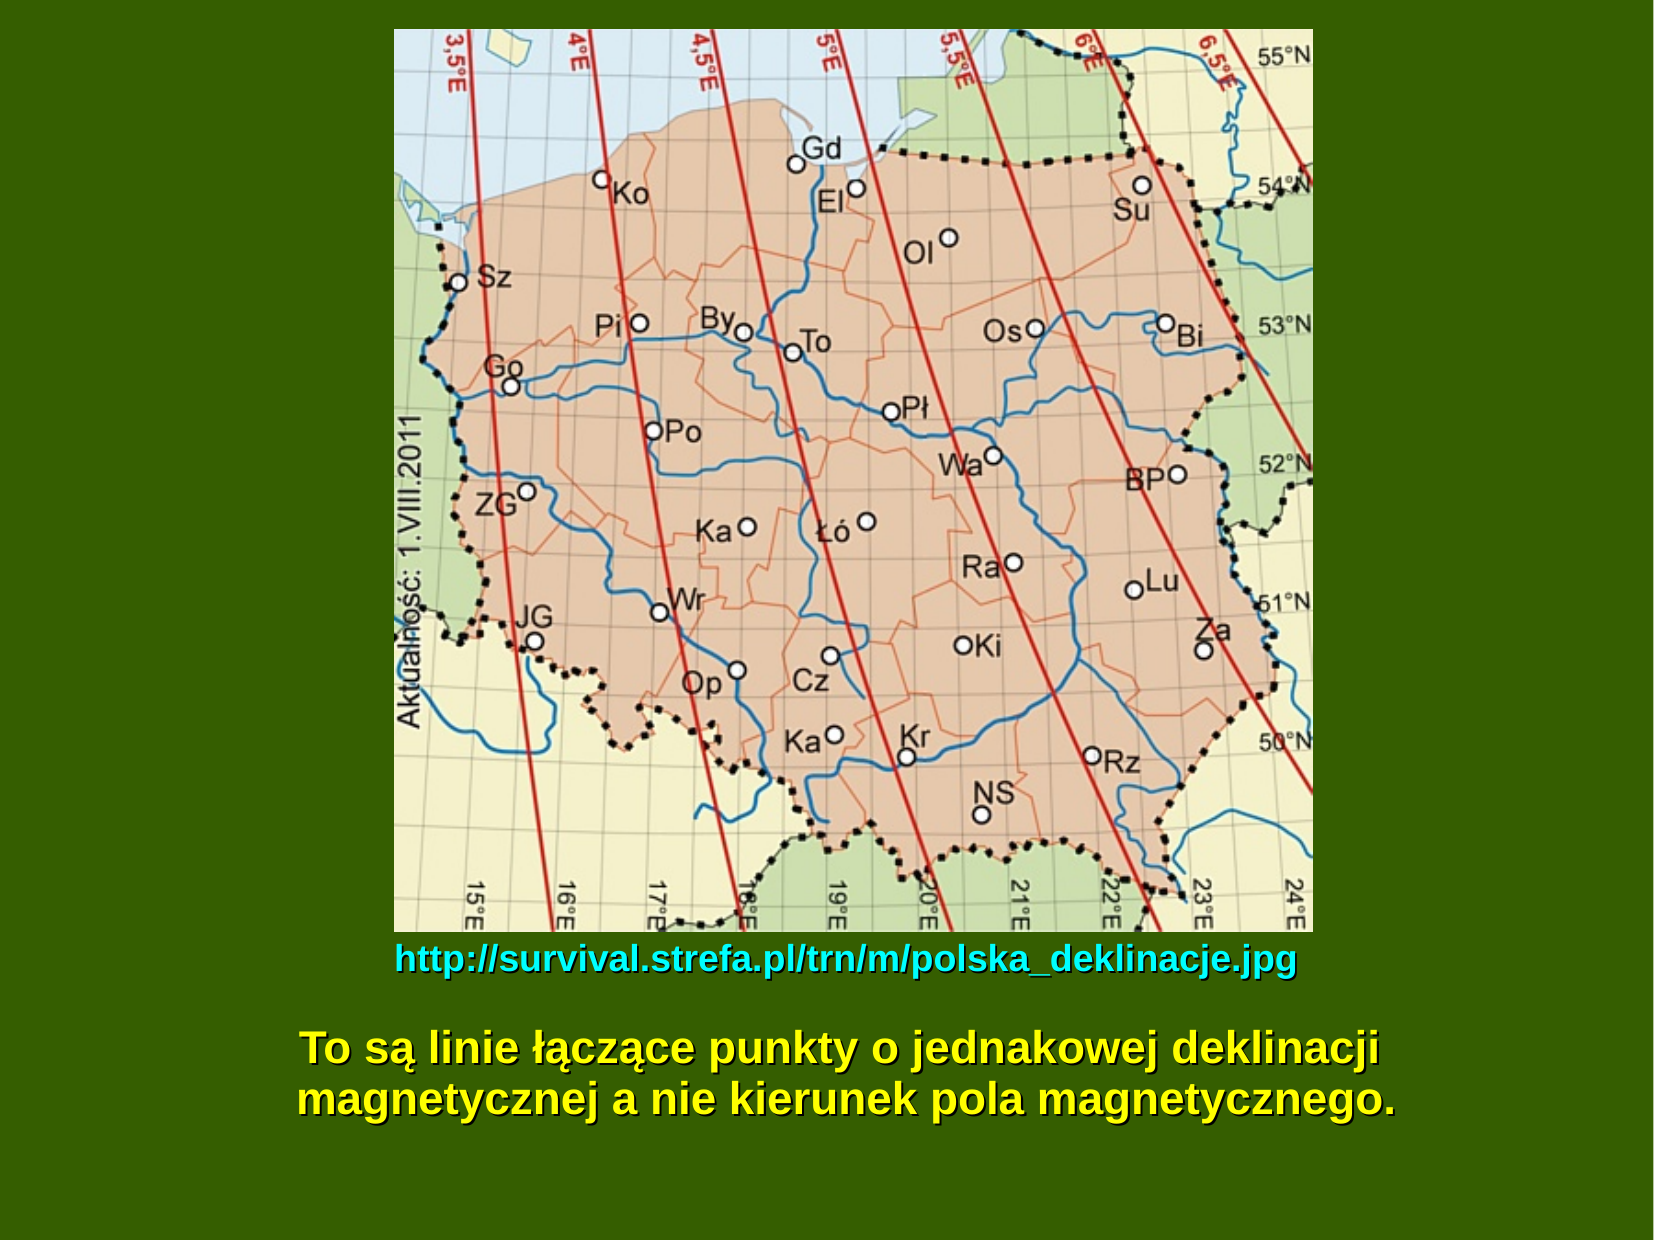

http://survival.strefa.pl/trn/m/polska_deklinacje.jpg
To są linie łączące punkty o jednakowej deklinacji
magnetycznej a nie kierunek pola magnetycznego.